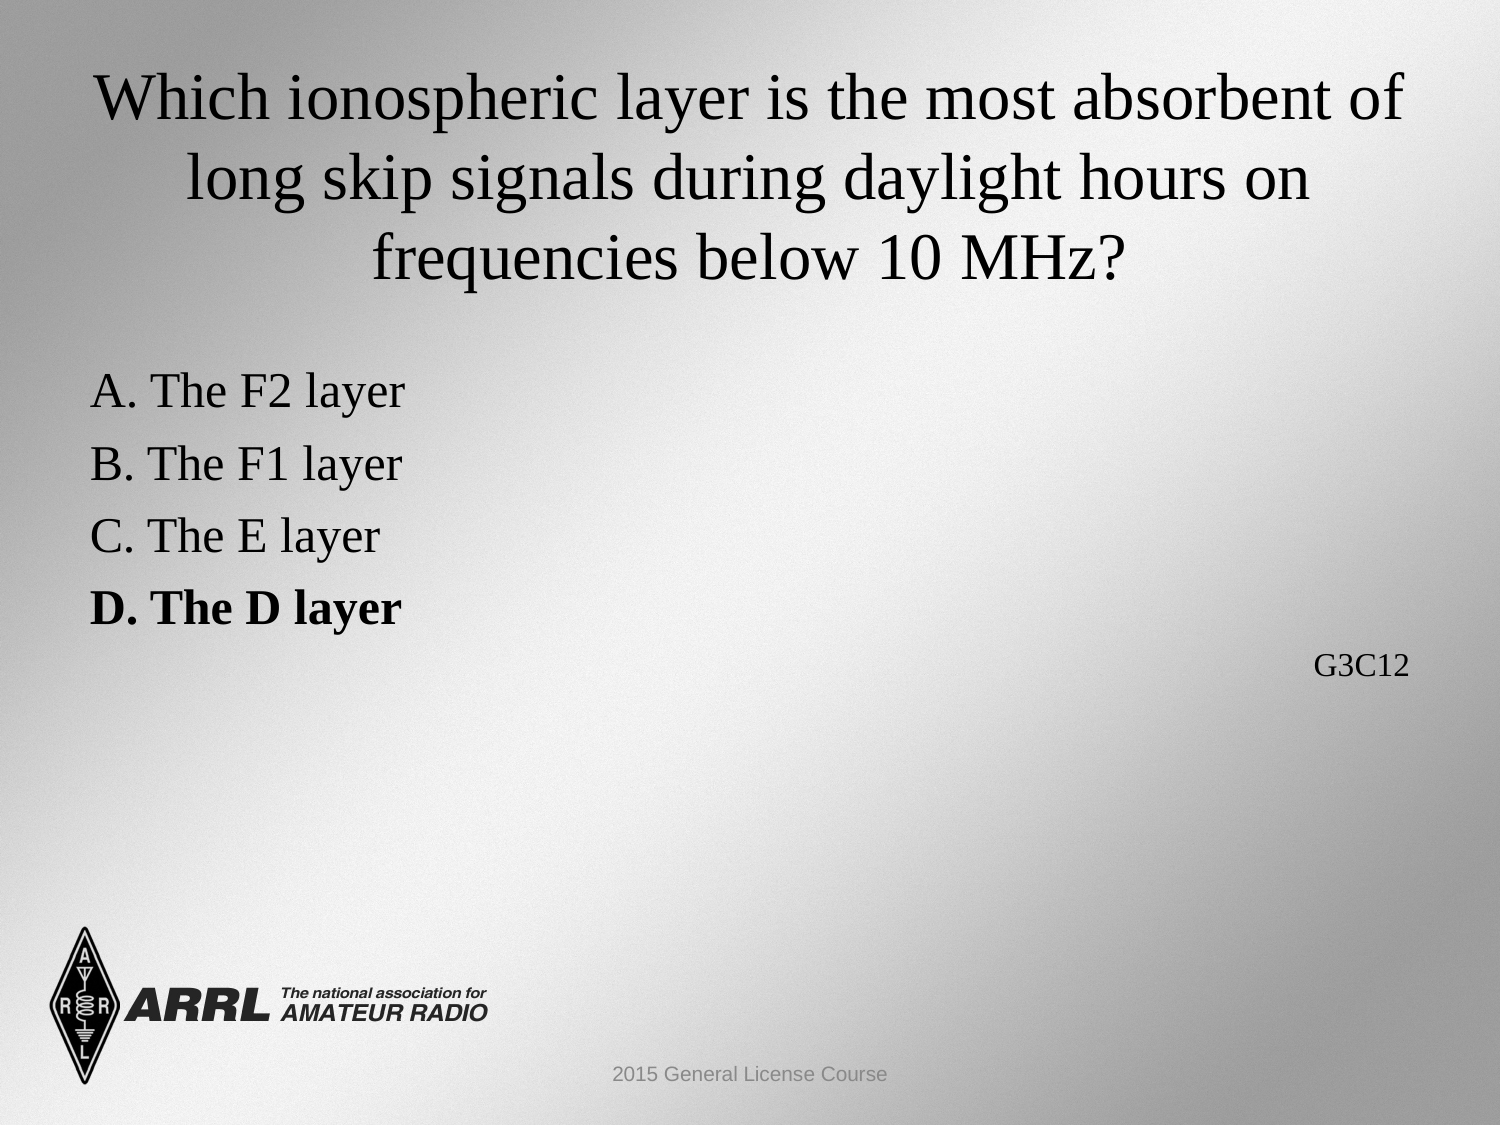

# Which ionospheric layer is the most absorbent of long skip signals during daylight hours on frequencies below 10 MHz?
A. The F2 layer
B. The F1 layer
C. The E layer
D. The D layer
 G3C12
2015 General License Course